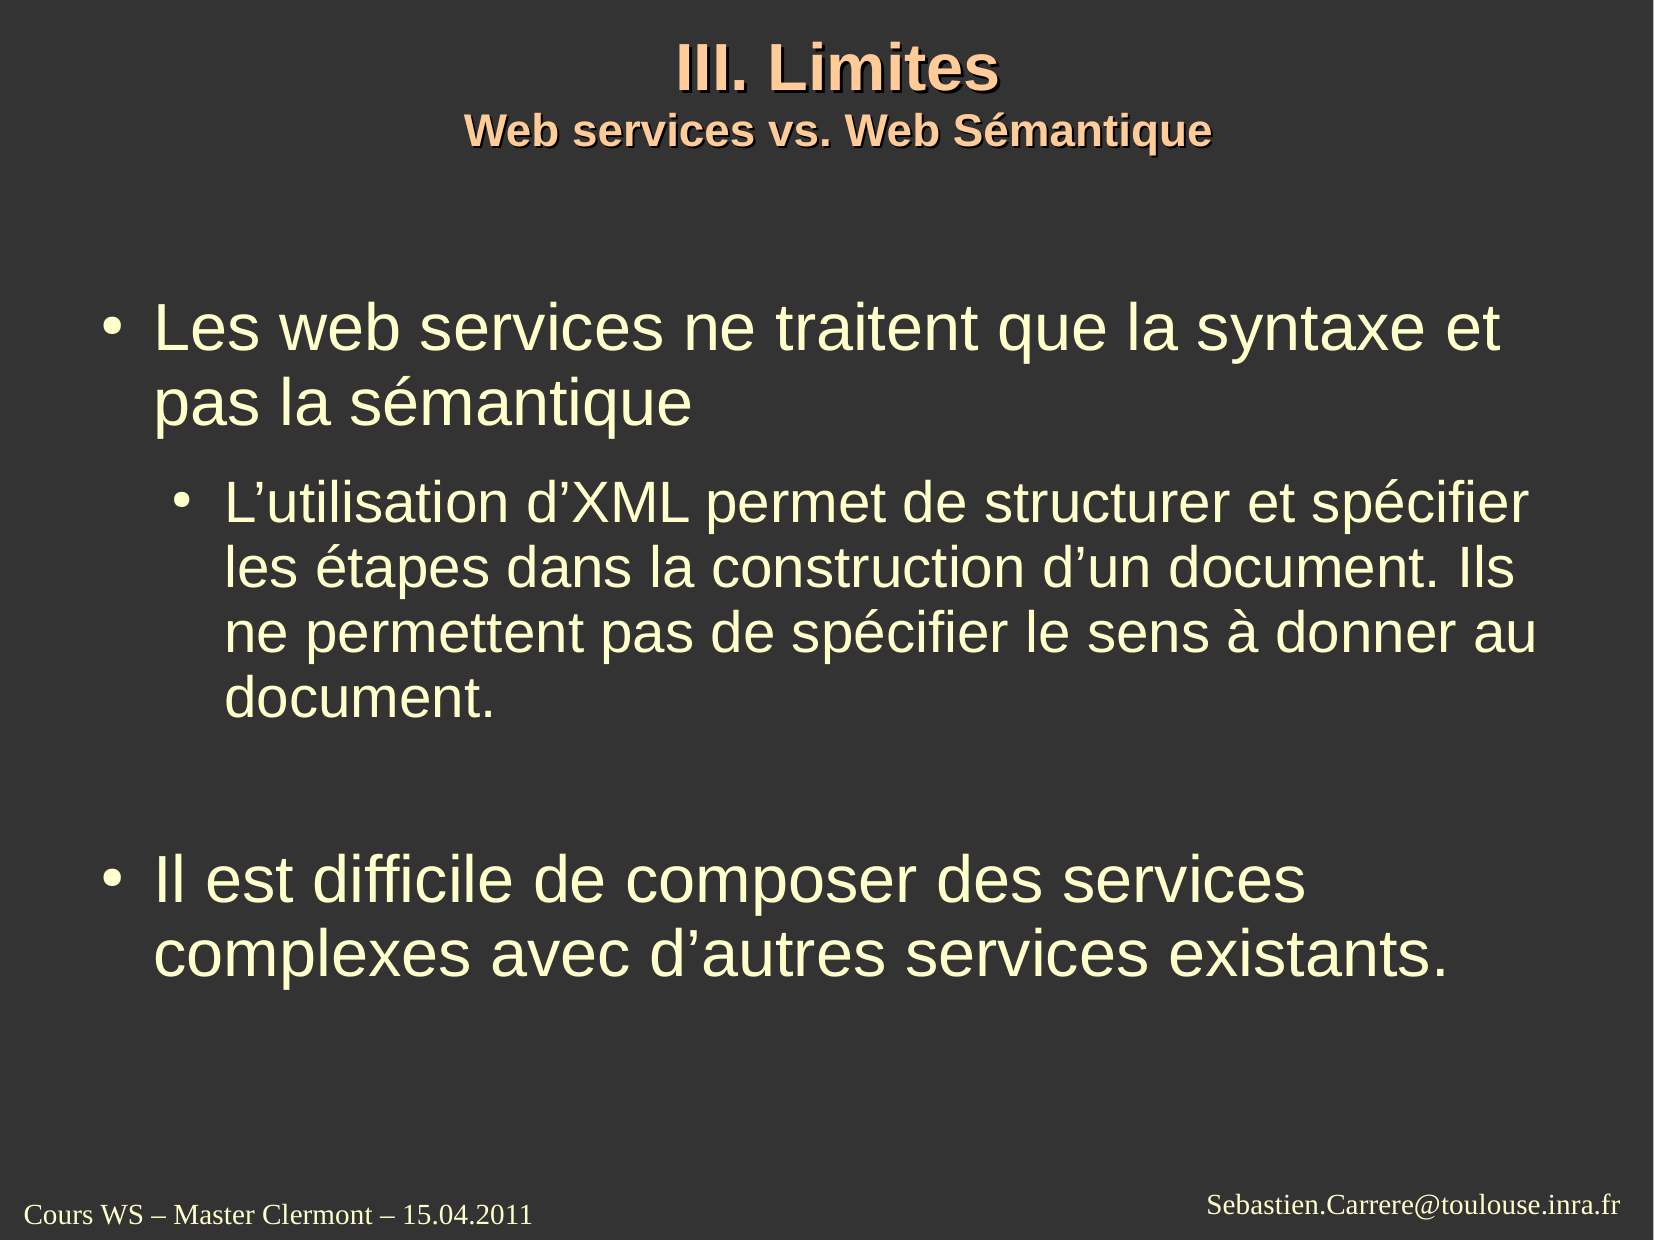

# III. Limites Web services vs. Web Sémantique
Les web services ne traitent que la syntaxe et pas la sémantique
L’utilisation d’XML permet de structurer et spécifier les étapes dans la construction d’un document. Ils ne permettent pas de spécifier le sens à donner au document.
Il est difficile de composer des services complexes avec d’autres services existants.